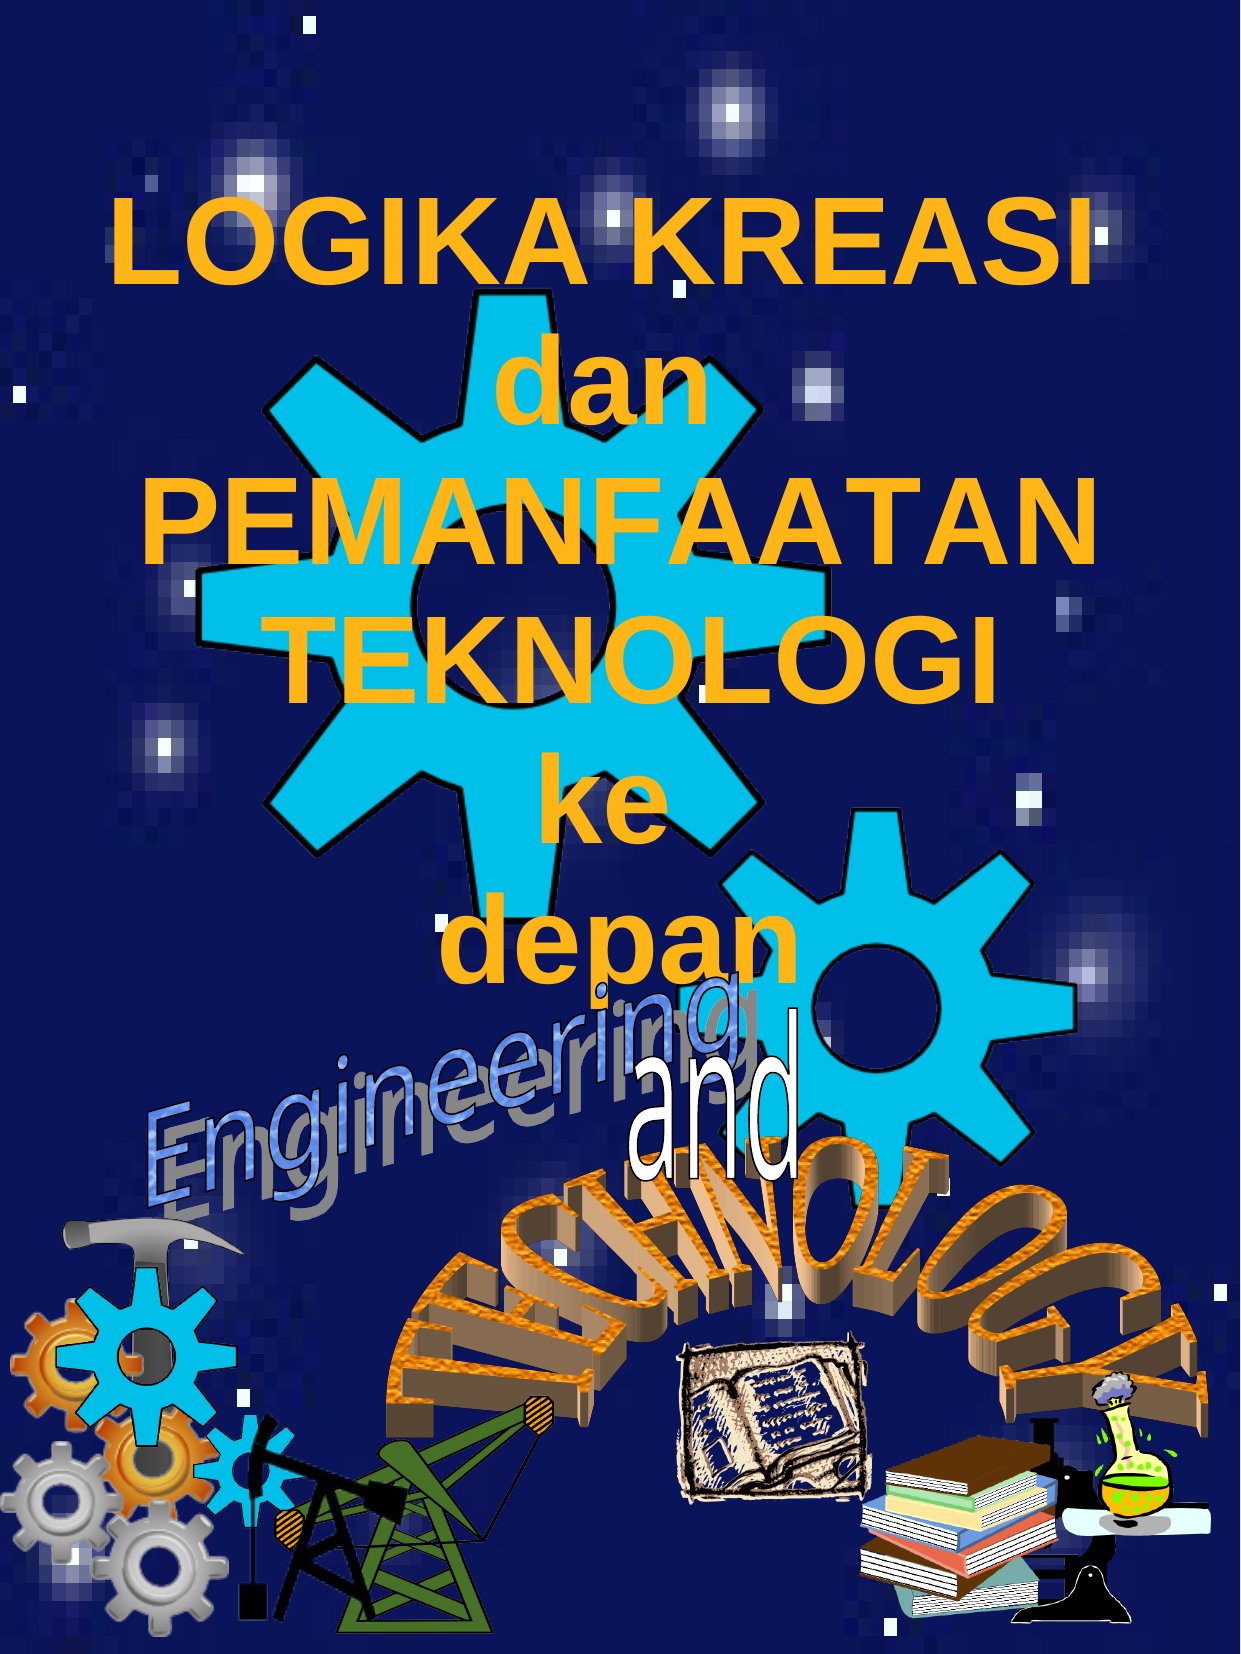

# LOGIKA KREASI
dan
PEMANFAATAN TEKNOLOGI
ke
depan
Engineering
and
TECHNOLOGY